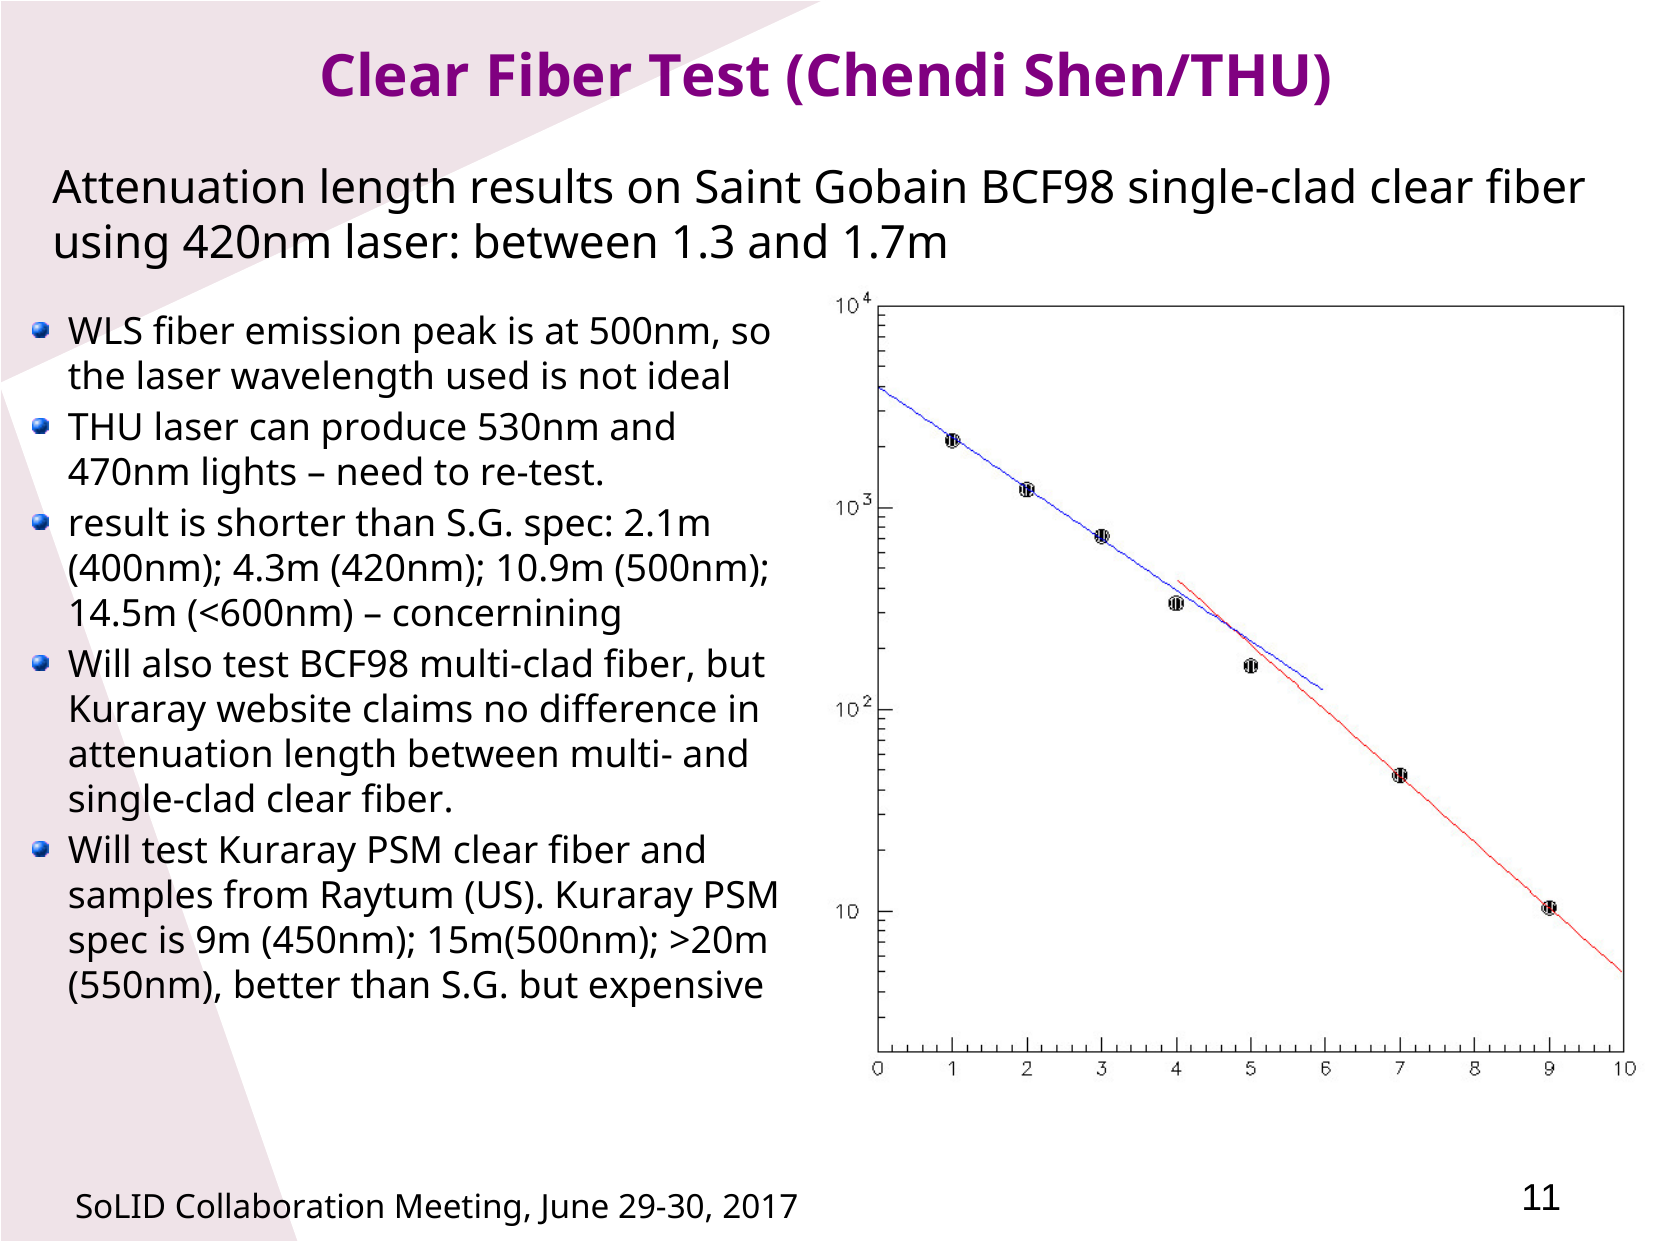

# Clear Fiber Test (Chendi Shen/THU)
Attenuation length results on Saint Gobain BCF98 single-clad clear fiber using 420nm laser: between 1.3 and 1.7m
WLS fiber emission peak is at 500nm, so the laser wavelength used is not ideal
THU laser can produce 530nm and 470nm lights – need to re-test.
result is shorter than S.G. spec: 2.1m (400nm); 4.3m (420nm); 10.9m (500nm); 14.5m (<600nm) – concernining
Will also test BCF98 multi-clad fiber, but Kuraray website claims no difference in attenuation length between multi- and single-clad clear fiber.
Will test Kuraray PSM clear fiber and samples from Raytum (US). Kuraray PSM spec is 9m (450nm); 15m(500nm); >20m (550nm), better than S.G. but expensive
11